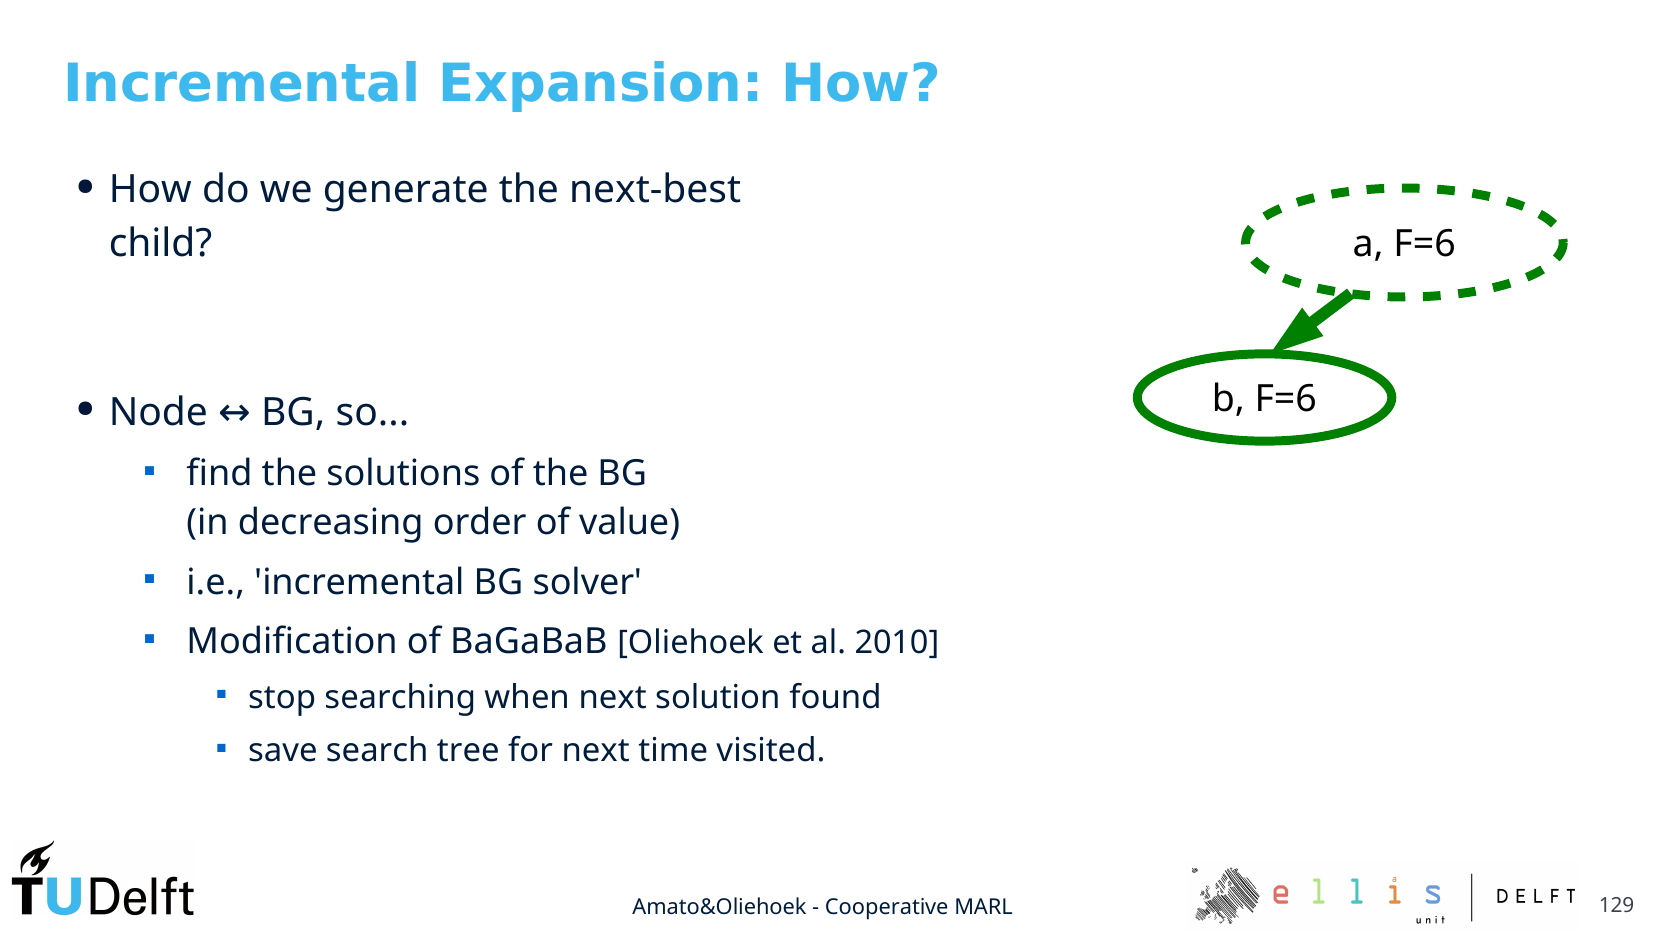

# Incremental Expansion: How?
How do we generate the next-best
child?
Node ↔ BG, so...
find the solutions of the BG
(in decreasing order of value)
i.e., 'incremental BG solver'
Modification of BaGaBaB [Oliehoek et al. 2010]
stop searching when next solution found
save search tree for next time visited.
a, F=6
b, F=6
Amato&Oliehoek - Cooperative MARL